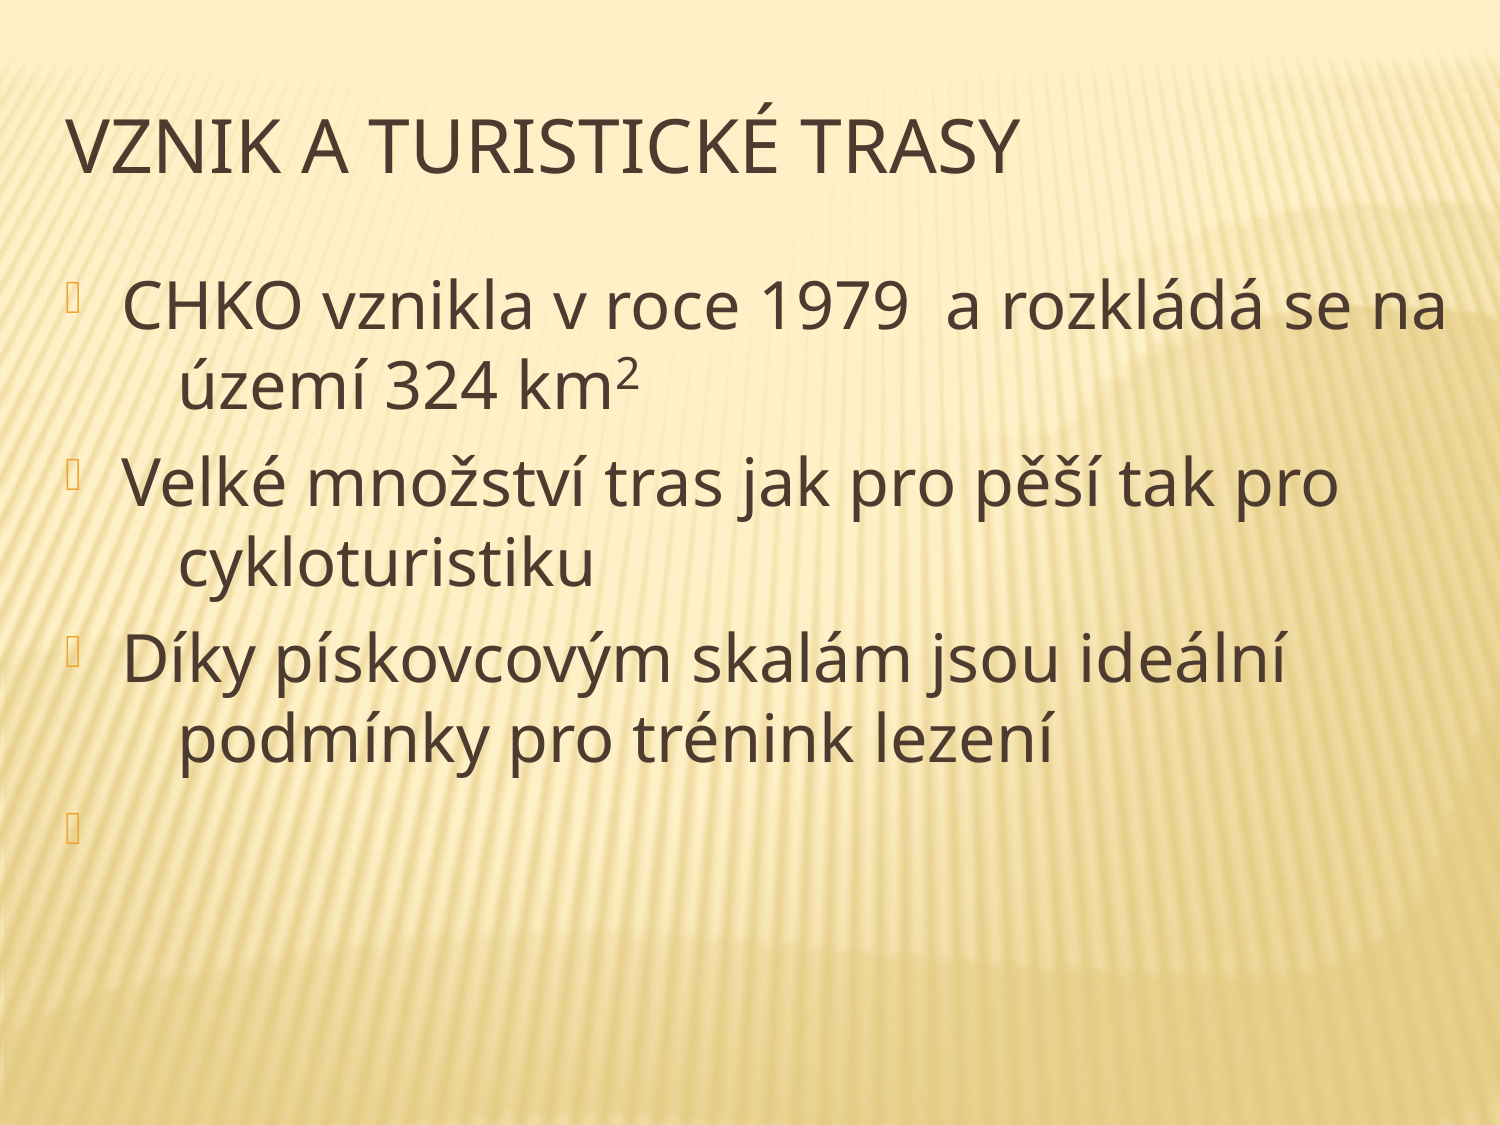

# Vznik a turistické trasy
CHKO vznikla v roce 1979 a rozkládá se na území 324 km2
Velké množství tras jak pro pěší tak pro cykloturistiku
Díky pískovcovým skalám jsou ideální podmínky pro trénink lezení